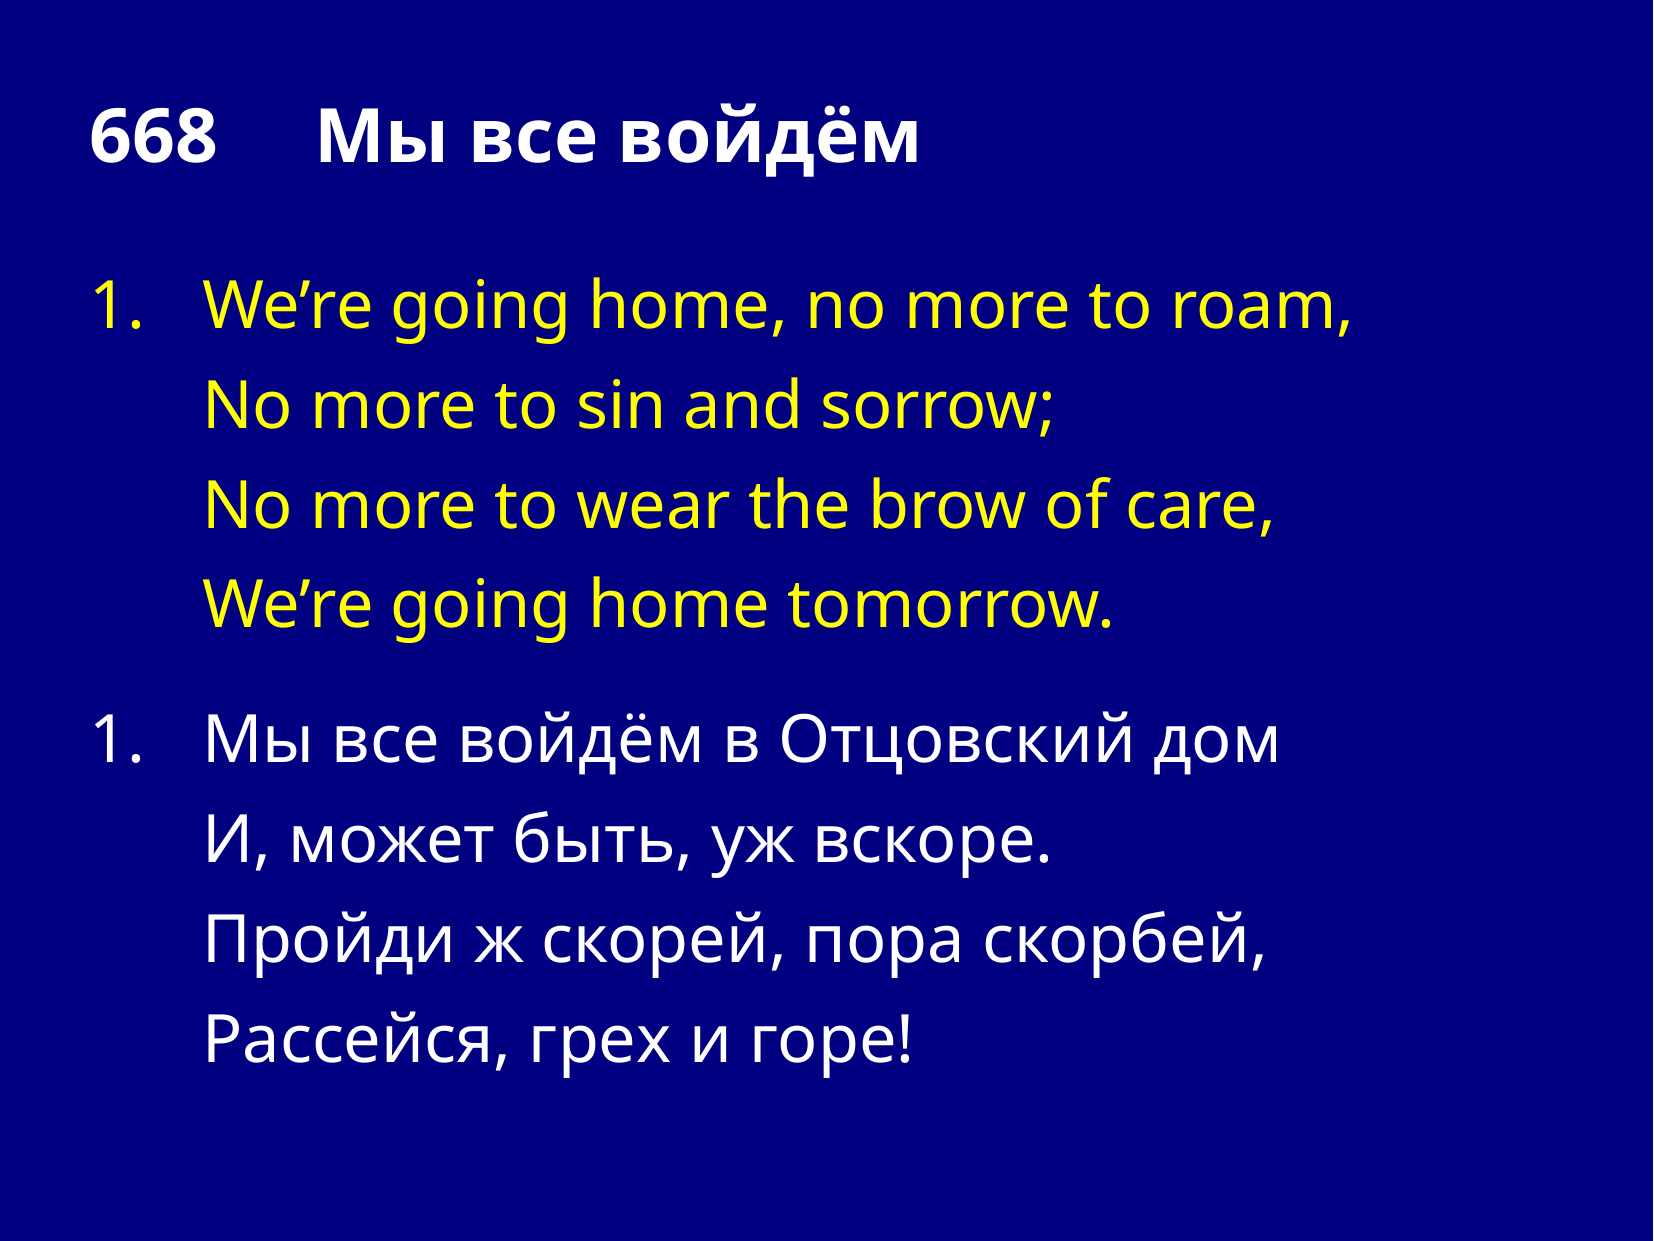

668	Мы все войдём
1.	We’re going home, no more to roam,
	No more to sin and sorrow;
	No more to wear the brow of care,
	We’re going home tomorrow.
1.	Мы все войдём в Отцовский дом
	И, может быть, уж вскоре.
	Пройди ж скорей, пора скорбей,
	Рассейся, грех и горе!